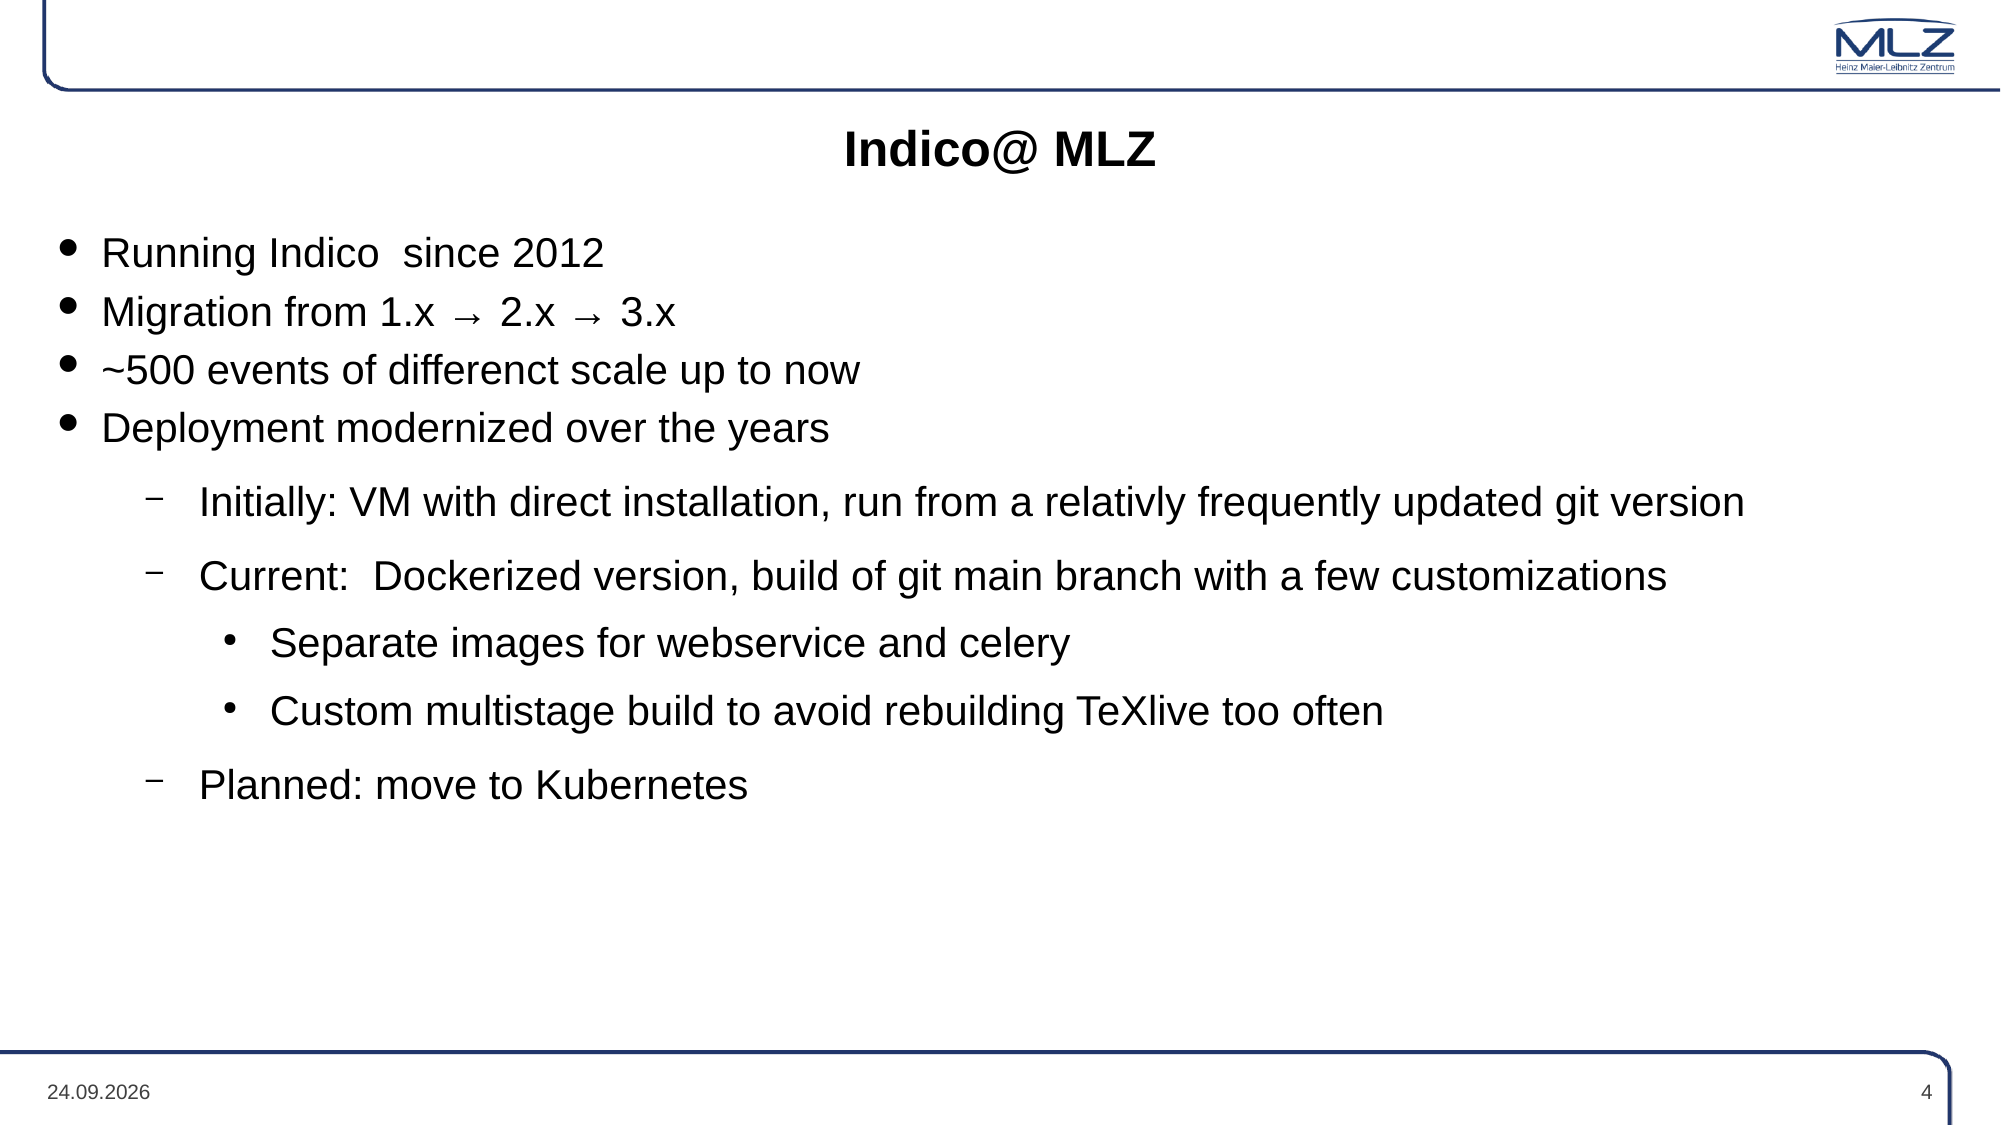

# Indico@ MLZ
Running Indico since 2012
Migration from 1.x → 2.x → 3.x
~500 events of differenct scale up to now
Deployment modernized over the years
Initially: VM with direct installation, run from a relativly frequently updated git version
Current: Dockerized version, build of git main branch with a few customizations
Separate images for webservice and celery
Custom multistage build to avoid rebuilding TeXlive too often
Planned: move to Kubernetes